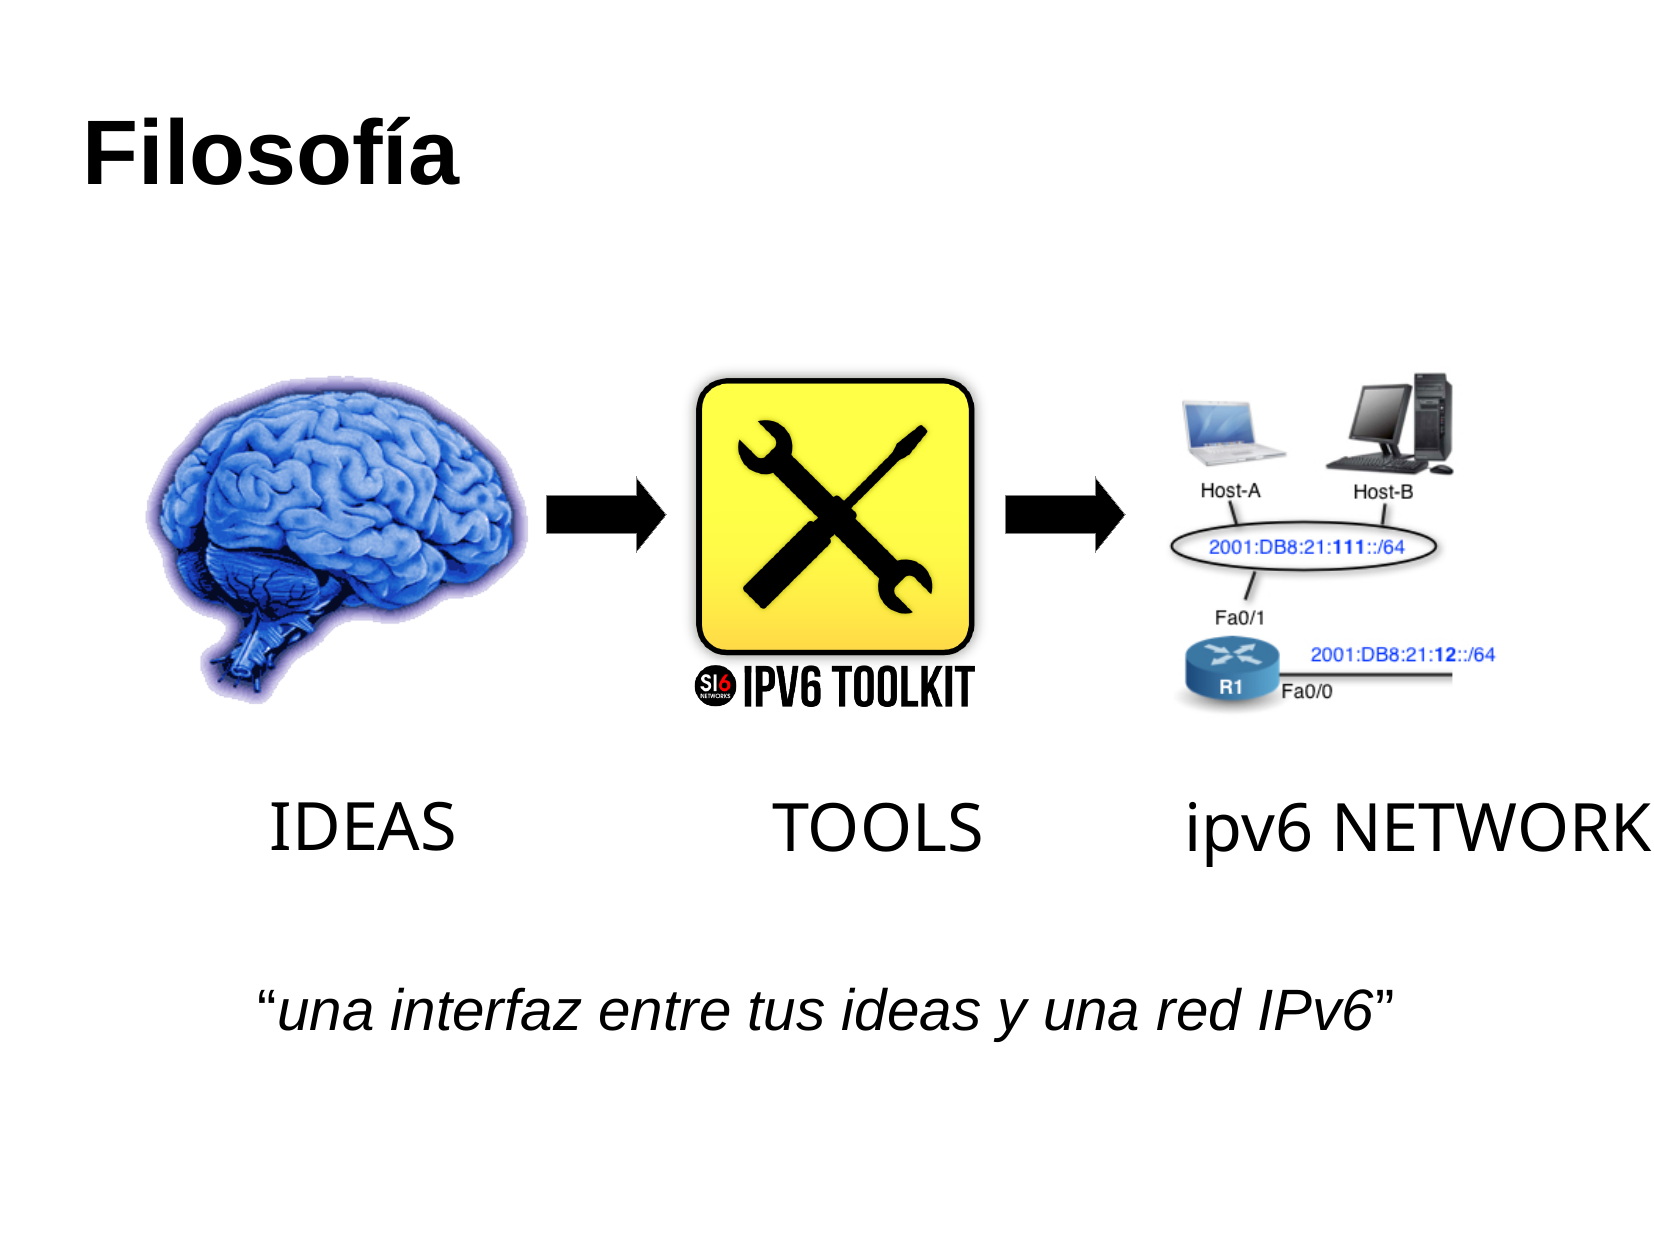

# Filosofía
IDEAS
TOOLS
ipv6 NETWORK
“una interfaz entre tus ideas y una red IPv6”